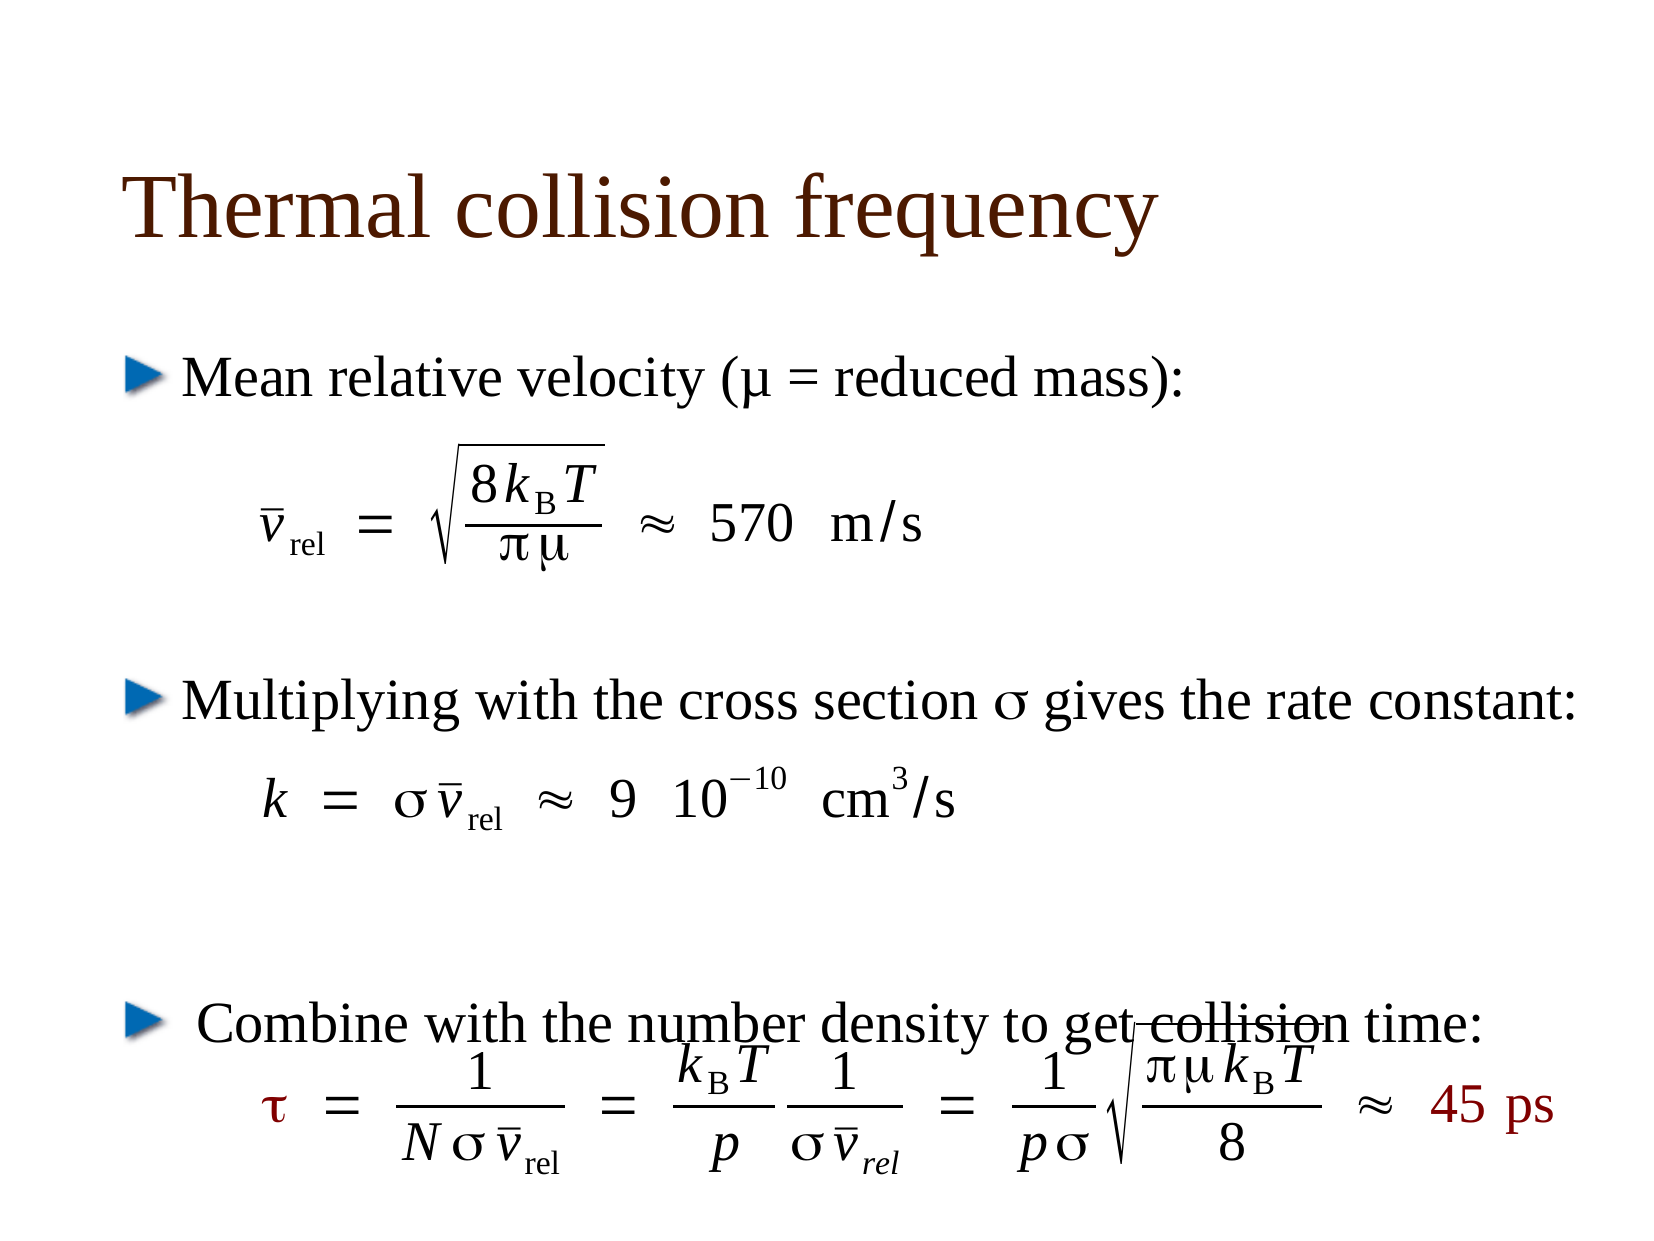

# Thermal collision frequency
Mean relative velocity (µ = reduced mass):
Multiplying with the cross section σ gives the rate constant:
 Combine with the number density to get collision time: